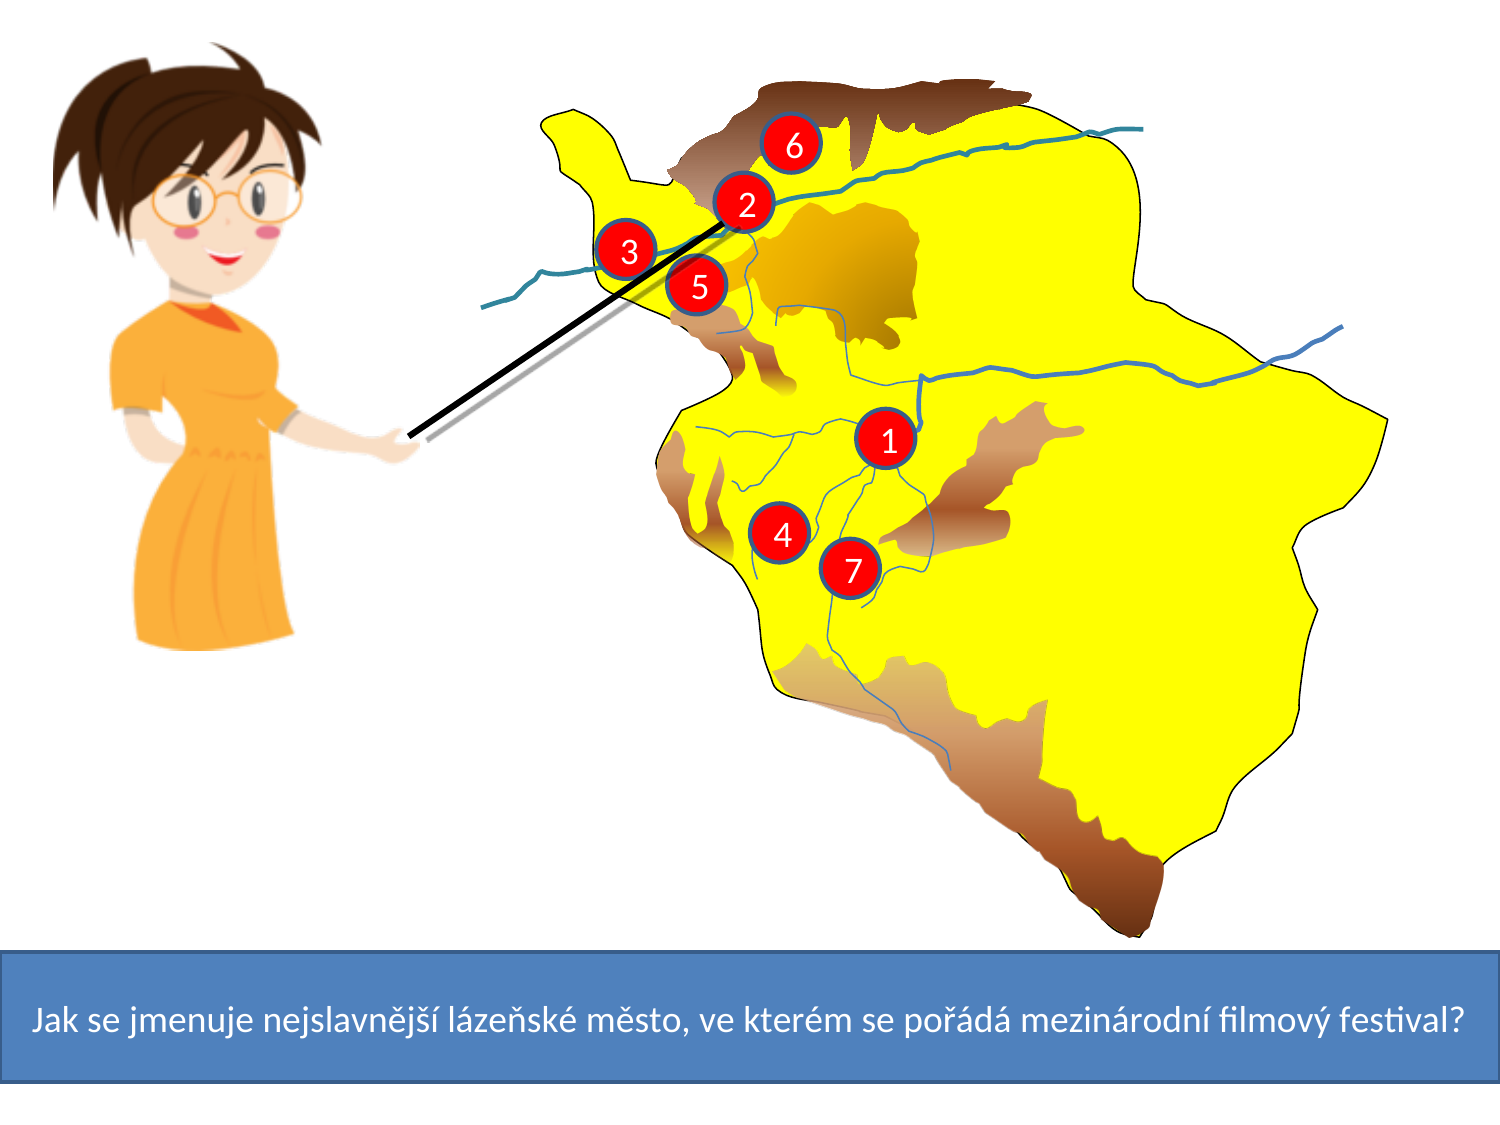

6
2
3
5
1
4
7
Jak se jmenuje nejslavnější lázeňské město, ve kterém se pořádá mezinárodní filmový festival?